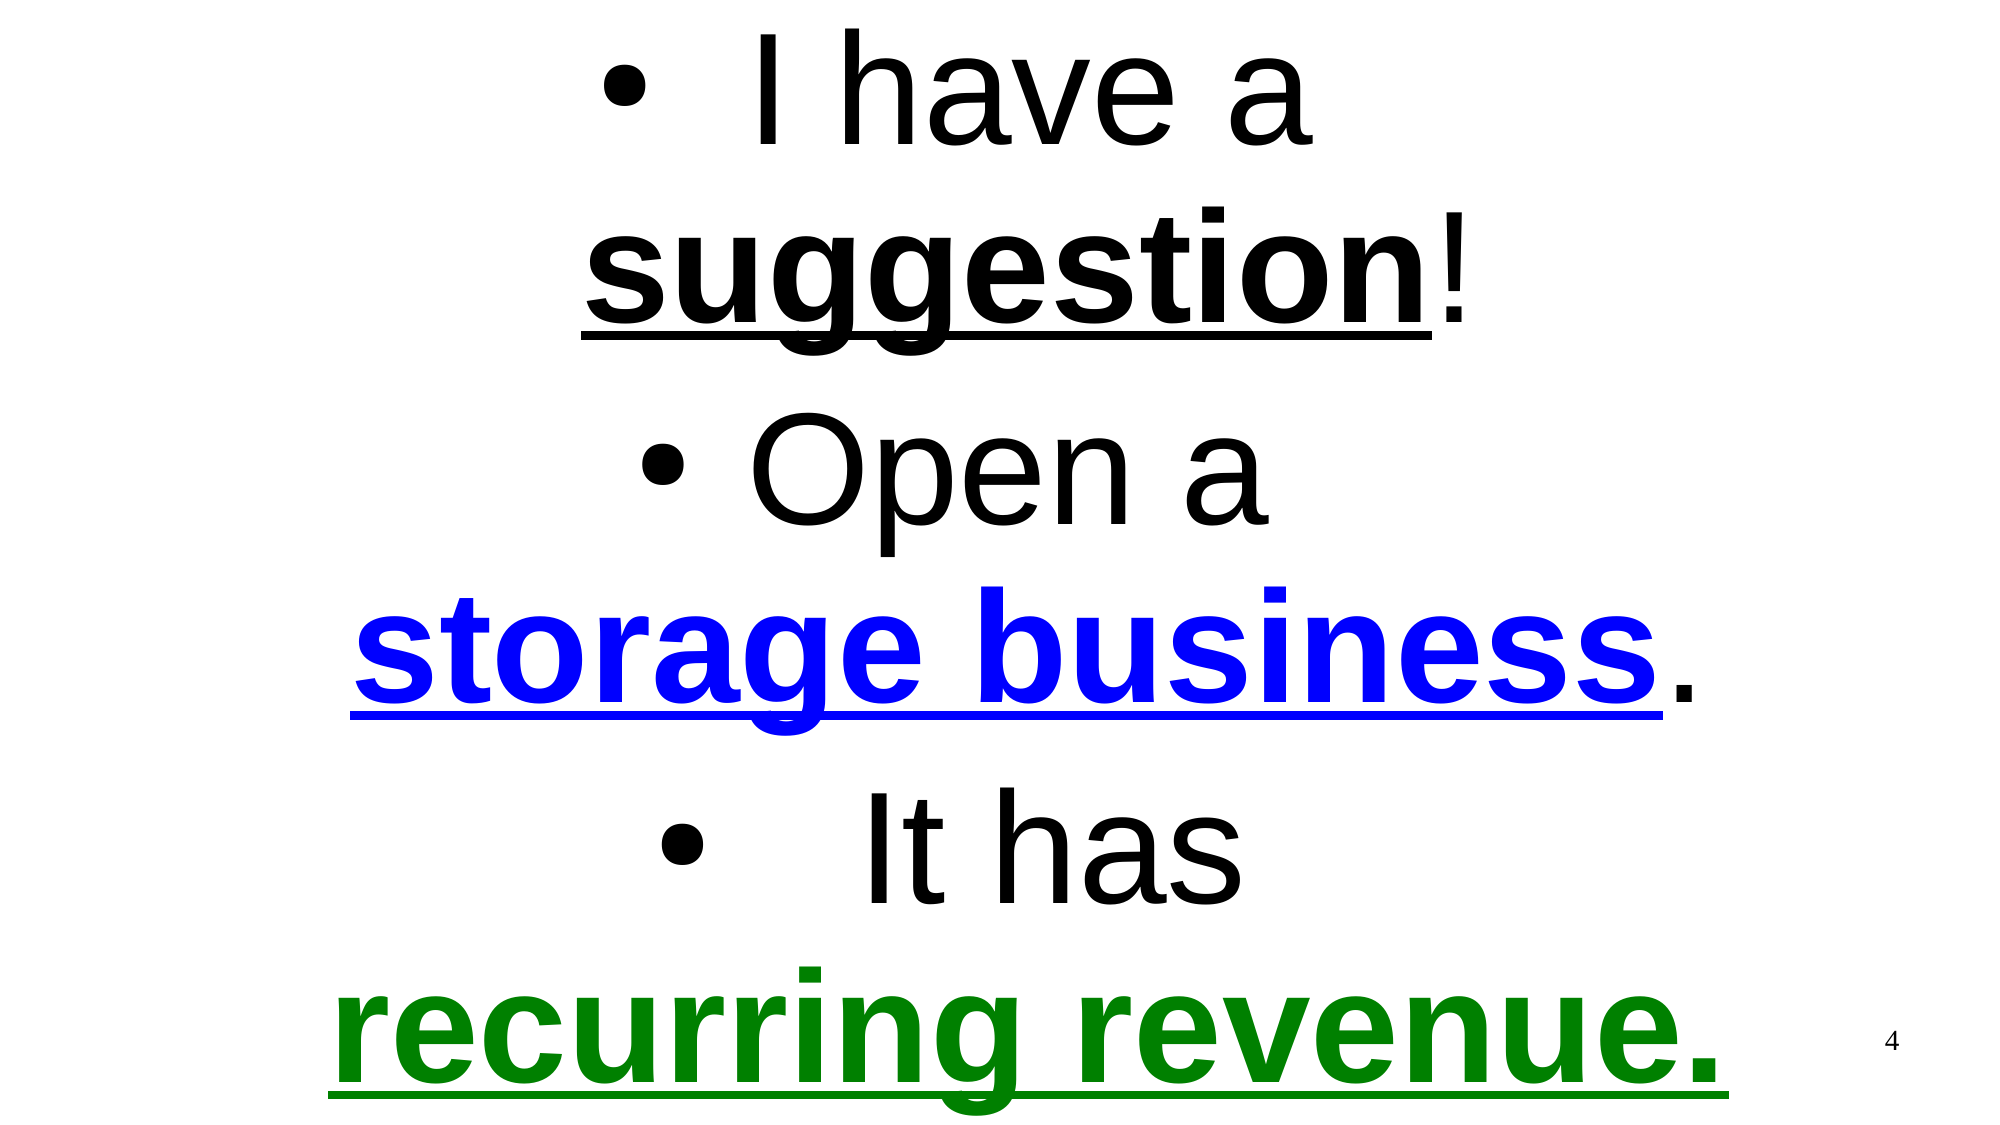

# I have a suggestion!
Open a
storage business.
 It has
recurring revenue.
4